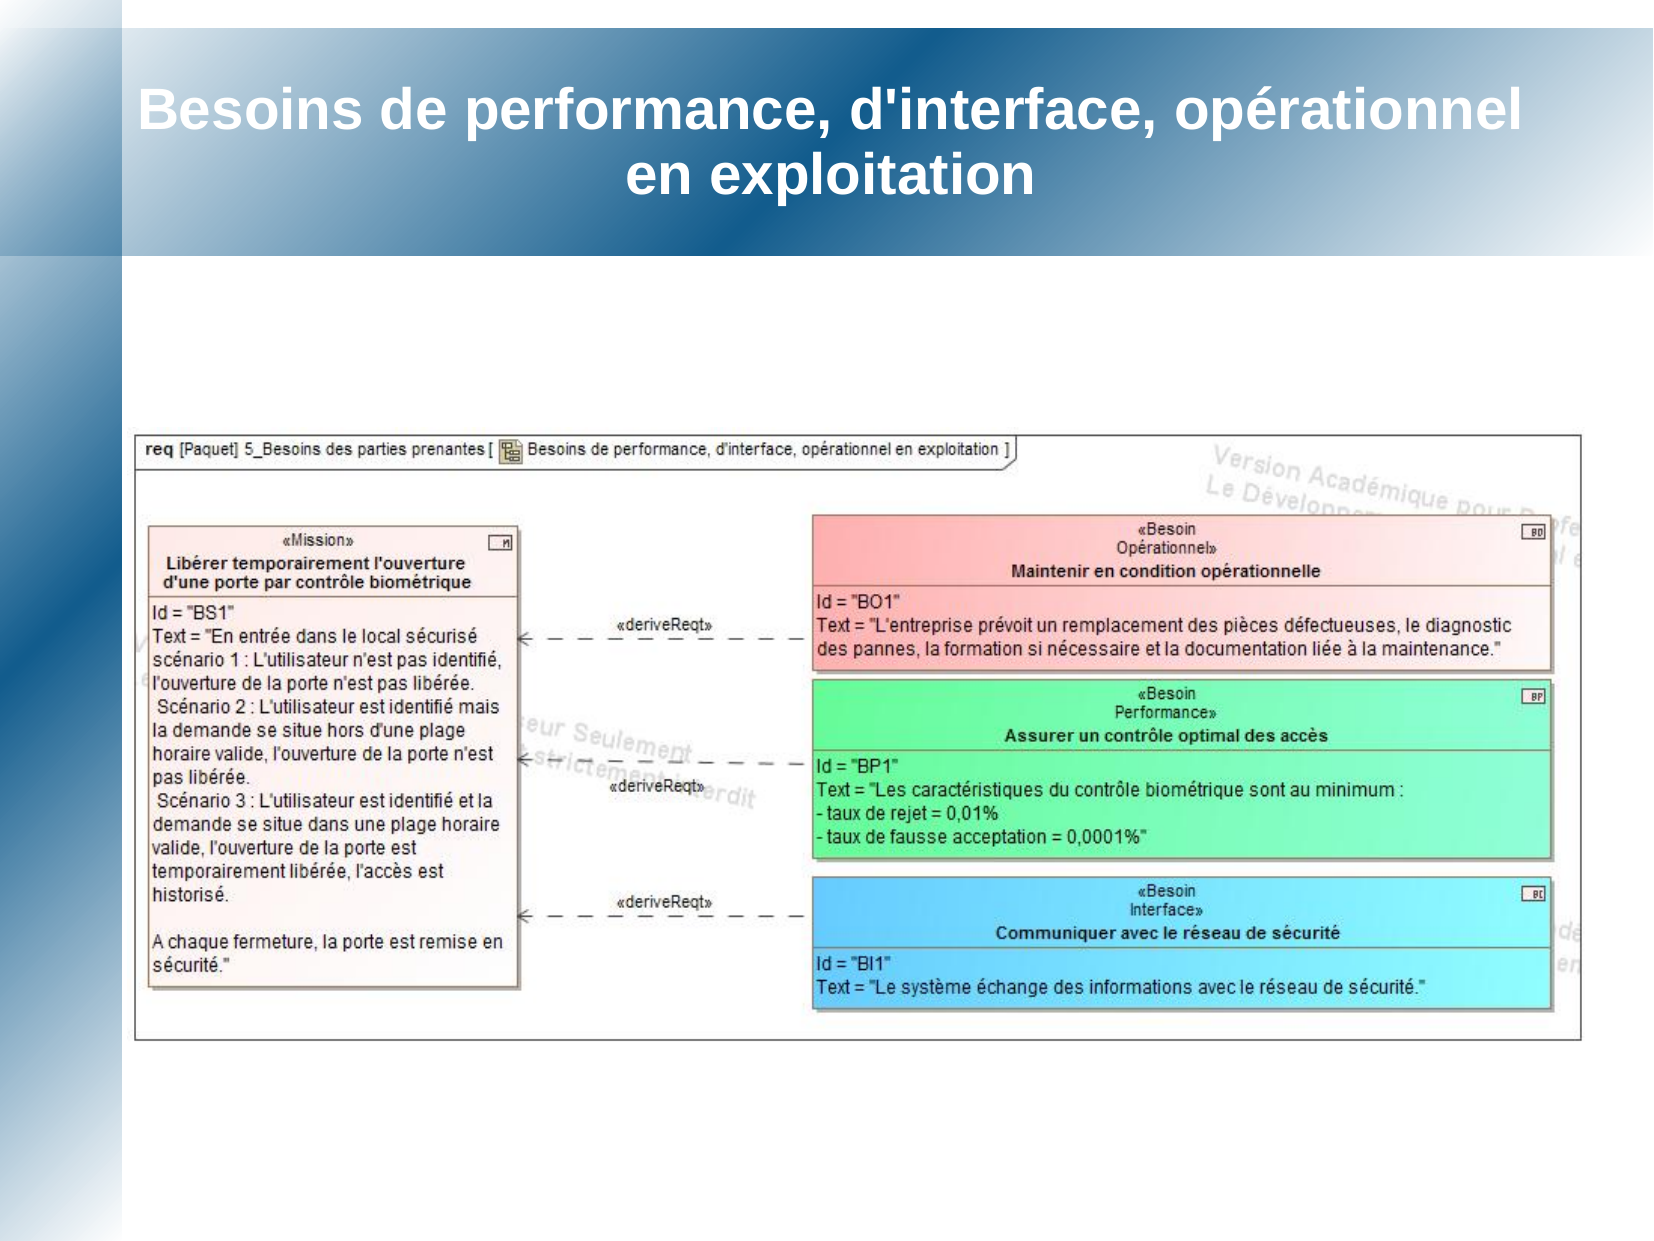

# Besoins de performance, d'interface, opérationnel en exploitation